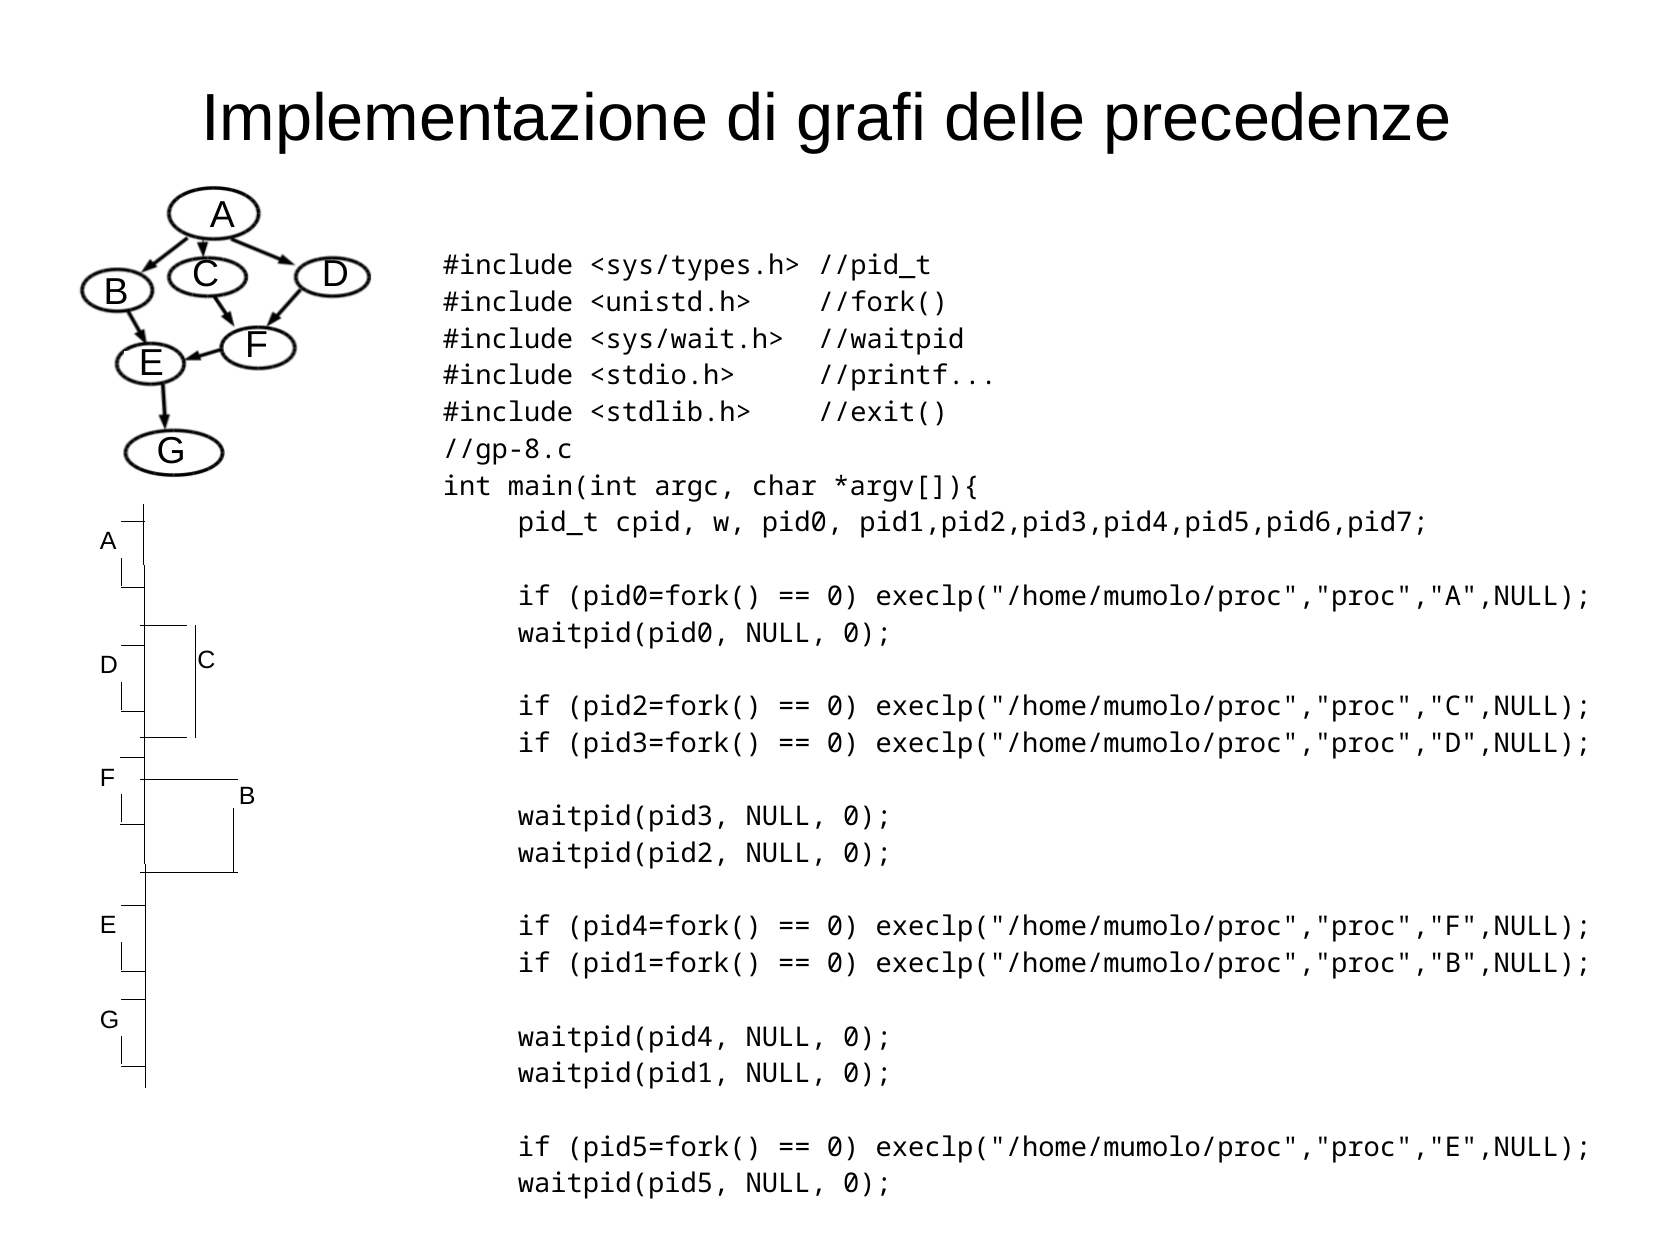

# Implementazione di grafi delle precedenze
A
#include <sys/types.h> 	//pid_t
#include <unistd.h> 	//fork()
#include <sys/wait.h> 	//waitpid
#include <stdio.h> 	//printf...
#include <stdlib.h> 	//exit()
//gp-8.c
int main(int argc, char *argv[]){
 	pid_t cpid, w, pid0, pid1,pid2,pid3,pid4,pid5,pid6,pid7;
 	if (pid0=fork() == 0) execlp("/home/mumolo/proc","proc","A",NULL);
 	waitpid(pid0, NULL, 0);
	if (pid2=fork() == 0) execlp("/home/mumolo/proc","proc","C",NULL);
	if (pid3=fork() == 0) execlp("/home/mumolo/proc","proc","D",NULL);
	waitpid(pid3, NULL, 0);
 	waitpid(pid2, NULL, 0);
	if (pid4=fork() == 0) execlp("/home/mumolo/proc","proc","F",NULL);
	if (pid1=fork() == 0) execlp("/home/mumolo/proc","proc","B",NULL);
 	waitpid(pid4, NULL, 0);
 	waitpid(pid1, NULL, 0);
 	if (pid5=fork() == 0) execlp("/home/mumolo/proc","proc","E",NULL);
 	waitpid(pid5, NULL, 0);
 	if (pid6=fork() == 0) execlp("/home/mumolo/proc","proc","G",NULL);
 	waitpid(pid6, NULL, 0);
}
C
D
B
F
E
G
A
C
D
F
B
E
G